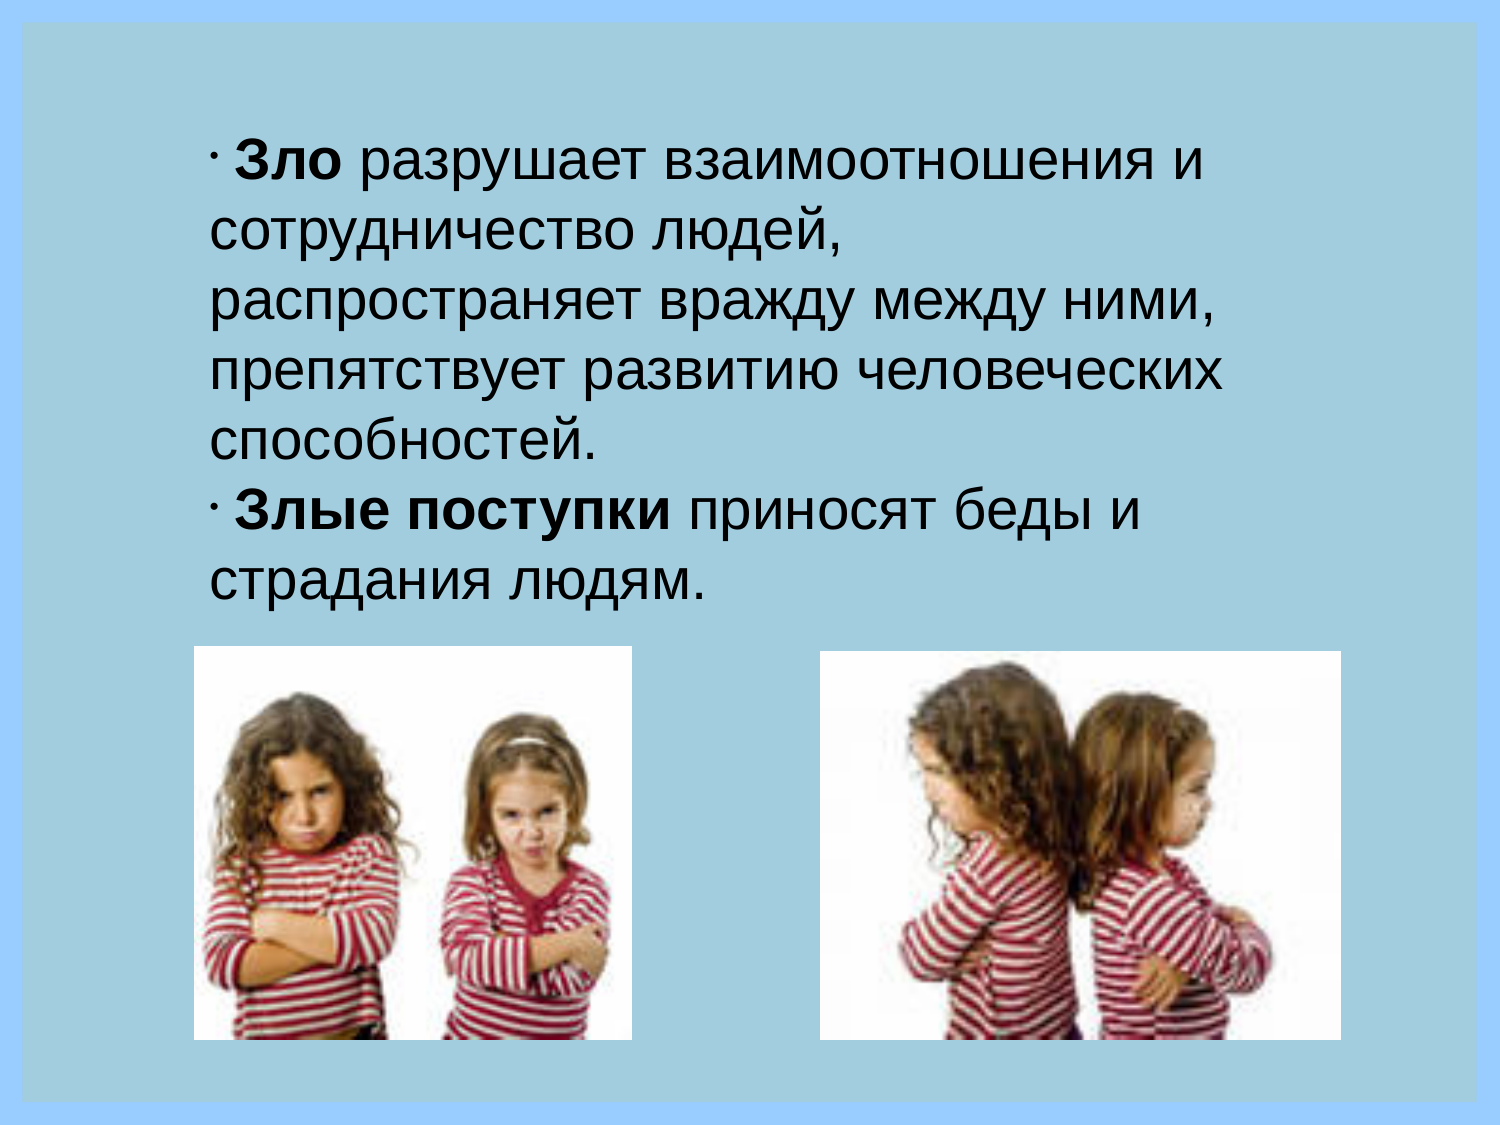

Зло разрушает взаимоотношения и сотрудничество людей, распространяет вражду между ними, препятствует развитию человеческих способностей.
 Злые поступки приносят беды и страдания людям.